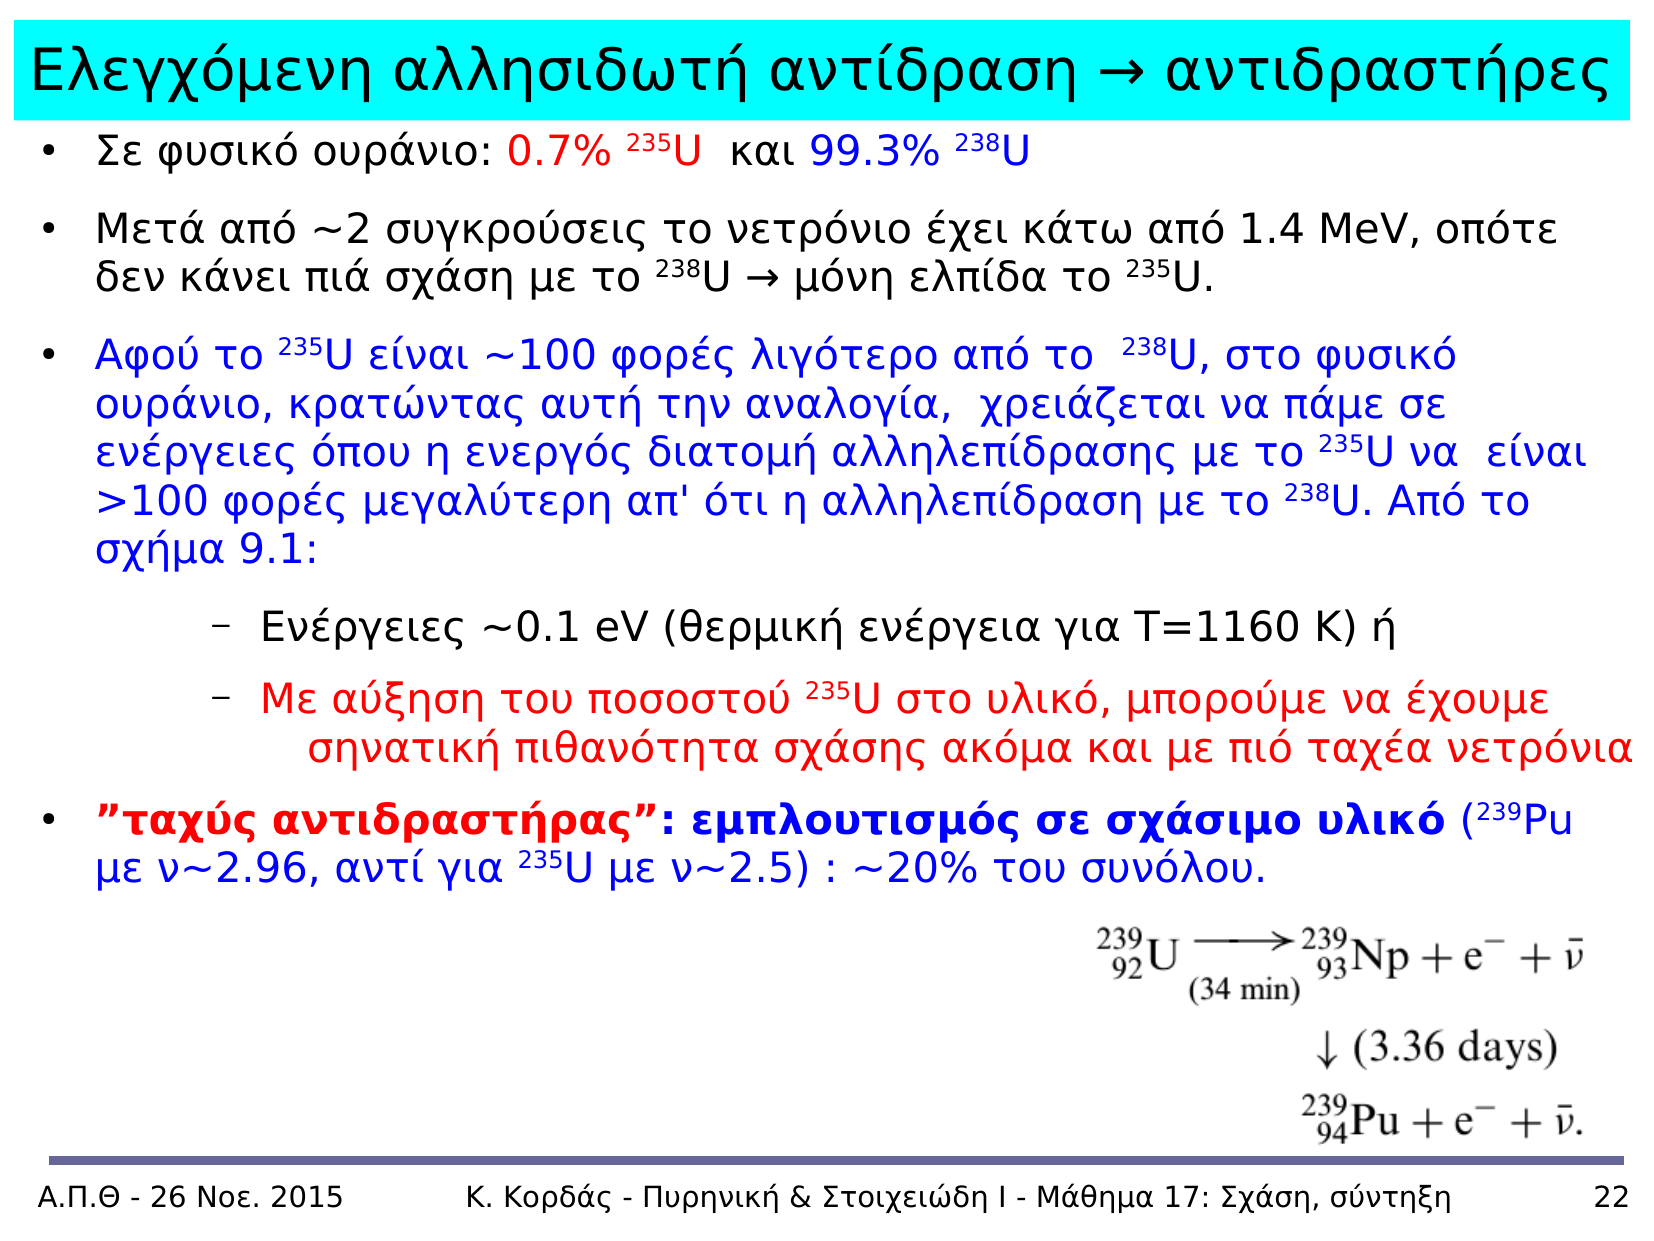

# Ελεγχόμενη αλλησιδωτή αντίδραση → αντιδραστήρες
Σε φυσικό ουράνιο: 0.7% 235U και 99.3% 238U
Μετά από ~2 συγκρούσεις το νετρόνιο έχει κάτω από 1.4 MeV, οπότε δεν κάνει πιά σχάση με το 238U → μόνη ελπίδα το 235U.
Αφού το 235U είναι ~100 φορές λιγότερο από το 238U, στο φυσικό ουράνιο, κρατώντας αυτή την αναλογία, χρειάζεται να πάμε σε ενέργειες όπου η ενεργός διατομή αλληλεπίδρασης με το 235U να είναι >100 φορές μεγαλύτερη απ' ότι η αλληλεπίδραση με το 238U. Από το σχήμα 9.1:
Ενέργειες ~0.1 eV (θερμική ενέργεια για T=1160 K) ή
Με αύξηση του ποσοστού 235U στο υλικό, μπορούμε να έχουμε σηνατική πιθανότητα σχάσης ακόμα και με πιό ταχέα νετρόνια
”ταχύς αντιδραστήρας”: εμπλουτισμός σε σχάσιμο υλικό (239Pu με ν~2.96, αντί για 235U με ν~2.5) : ~20% του συνόλου.
Α.Π.Θ - 26 Νοε. 2015
Κ. Κορδάς - Πυρηνική & Στοιχειώδη Ι - Μάθημα 17: Σχάση, σύντηξη
22